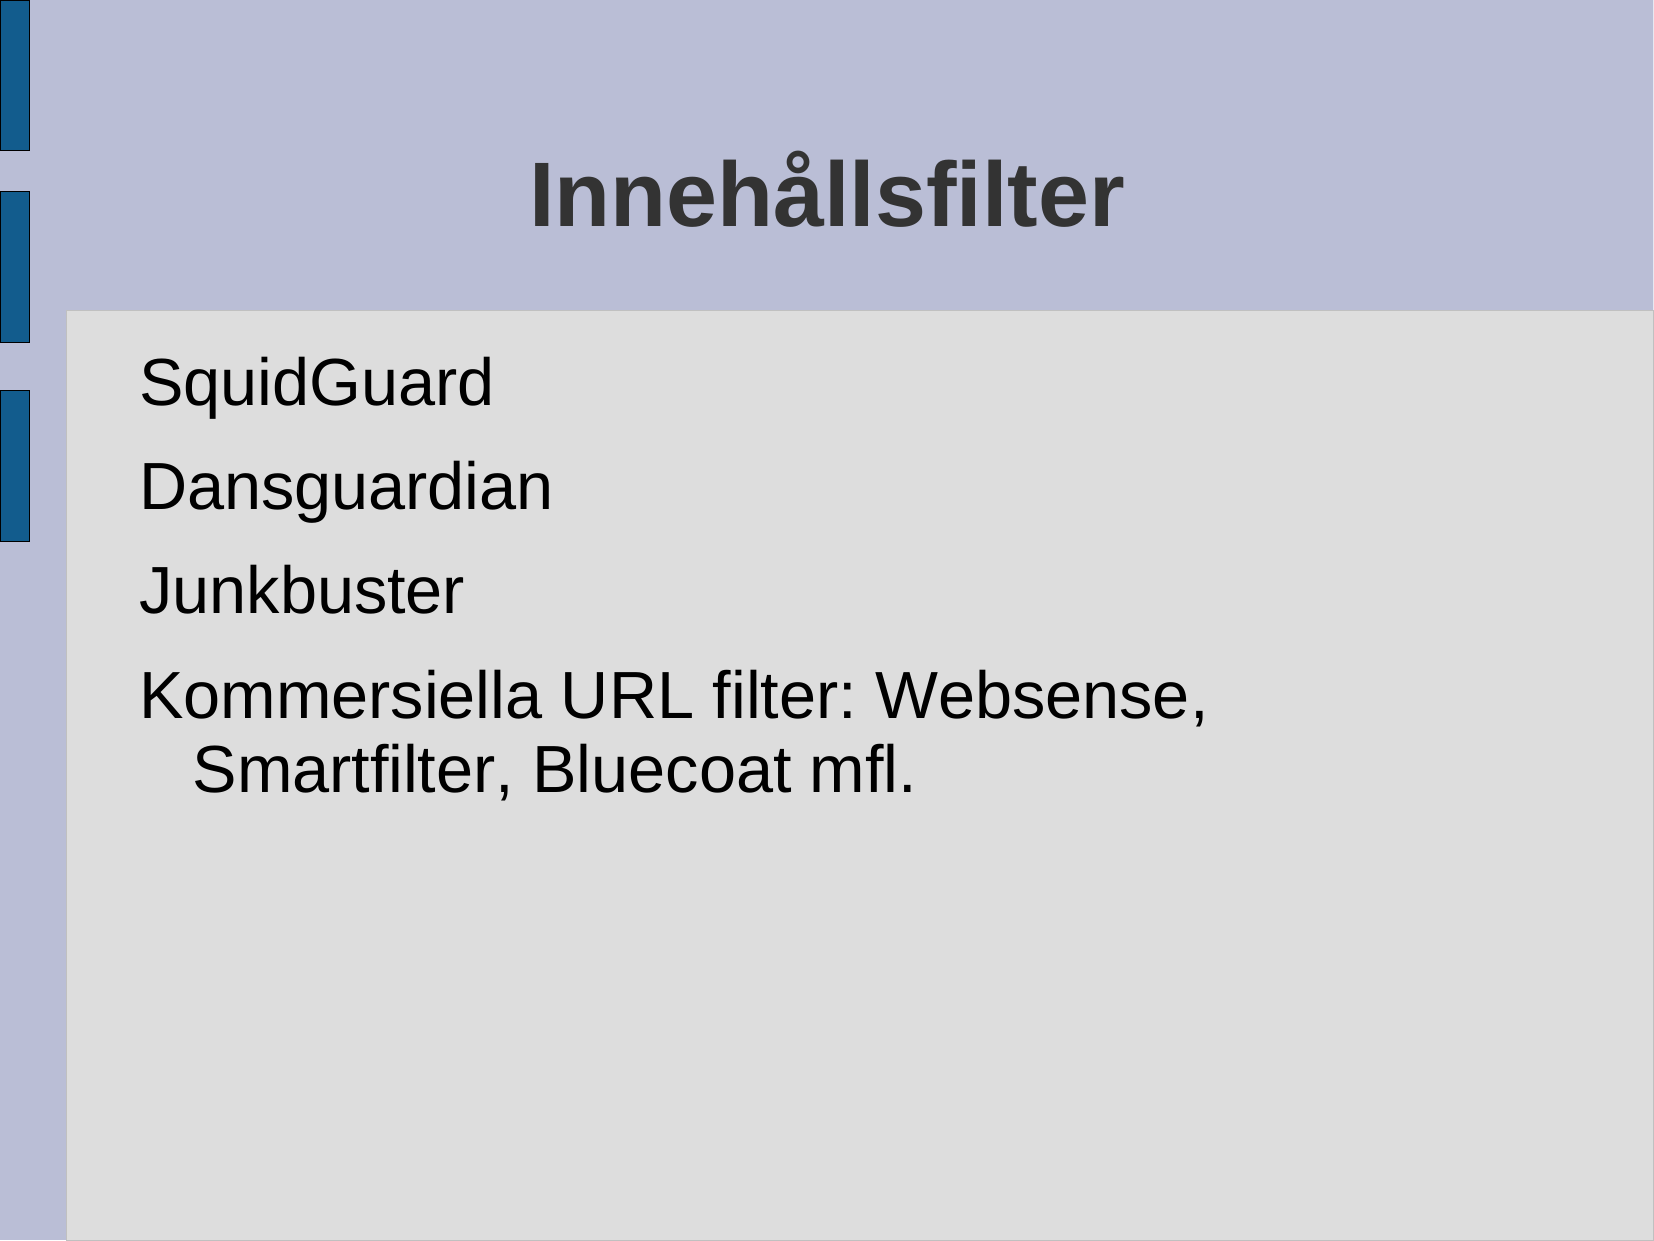

# Innehållsfilter
SquidGuard
Dansguardian
Junkbuster
Kommersiella URL filter: Websense, Smartfilter, Bluecoat mfl.